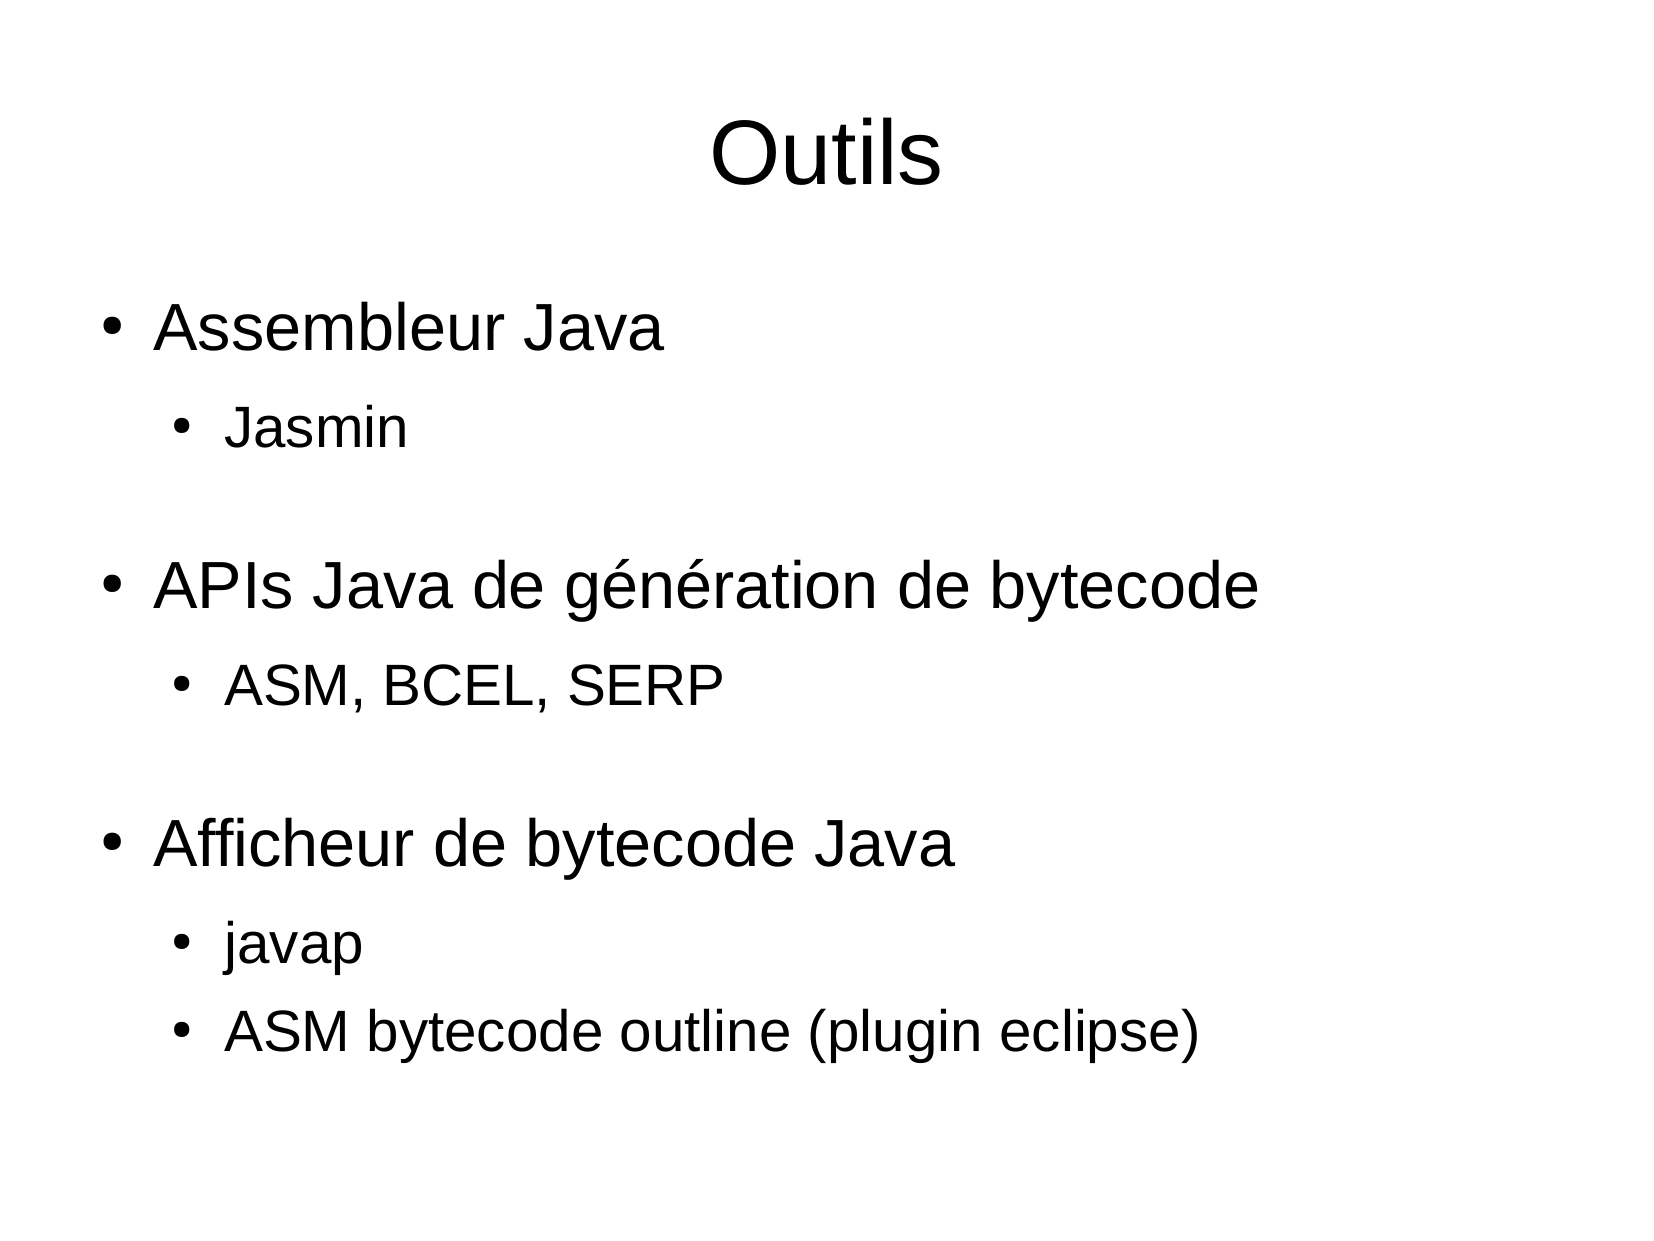

# Outils
Assembleur Java
Jasmin
APIs Java de génération de bytecode
ASM, BCEL, SERP
Afficheur de bytecode Java
javap
ASM bytecode outline (plugin eclipse)